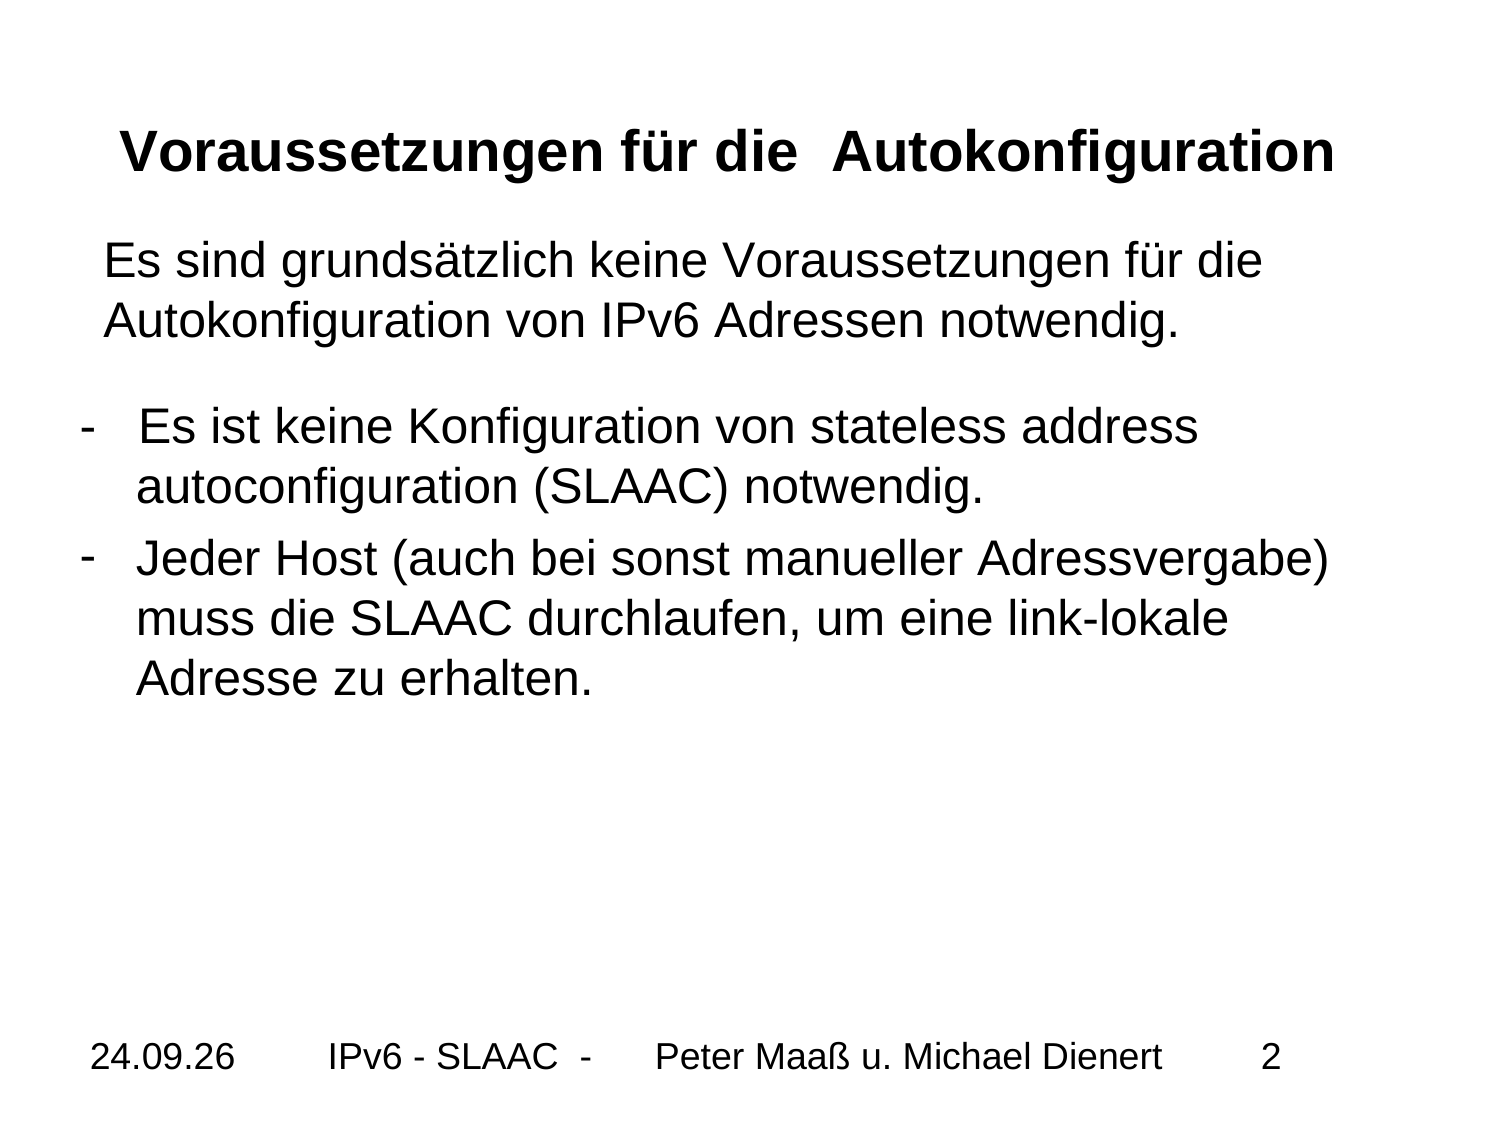

# Voraussetzungen für die Autokonfiguration
Es sind grundsätzlich keine Voraussetzungen für die Autokonfiguration von IPv6 Adressen notwendig.
- Es ist keine Konfiguration von stateless address autoconfiguration (SLAAC) notwendig.
Jeder Host (auch bei sonst manueller Adressvergabe) muss die SLAAC durchlaufen, um eine link-lokale Adresse zu erhalten.
IPv6 - SLAAC - Peter Maaß u. Michael Dienert
2